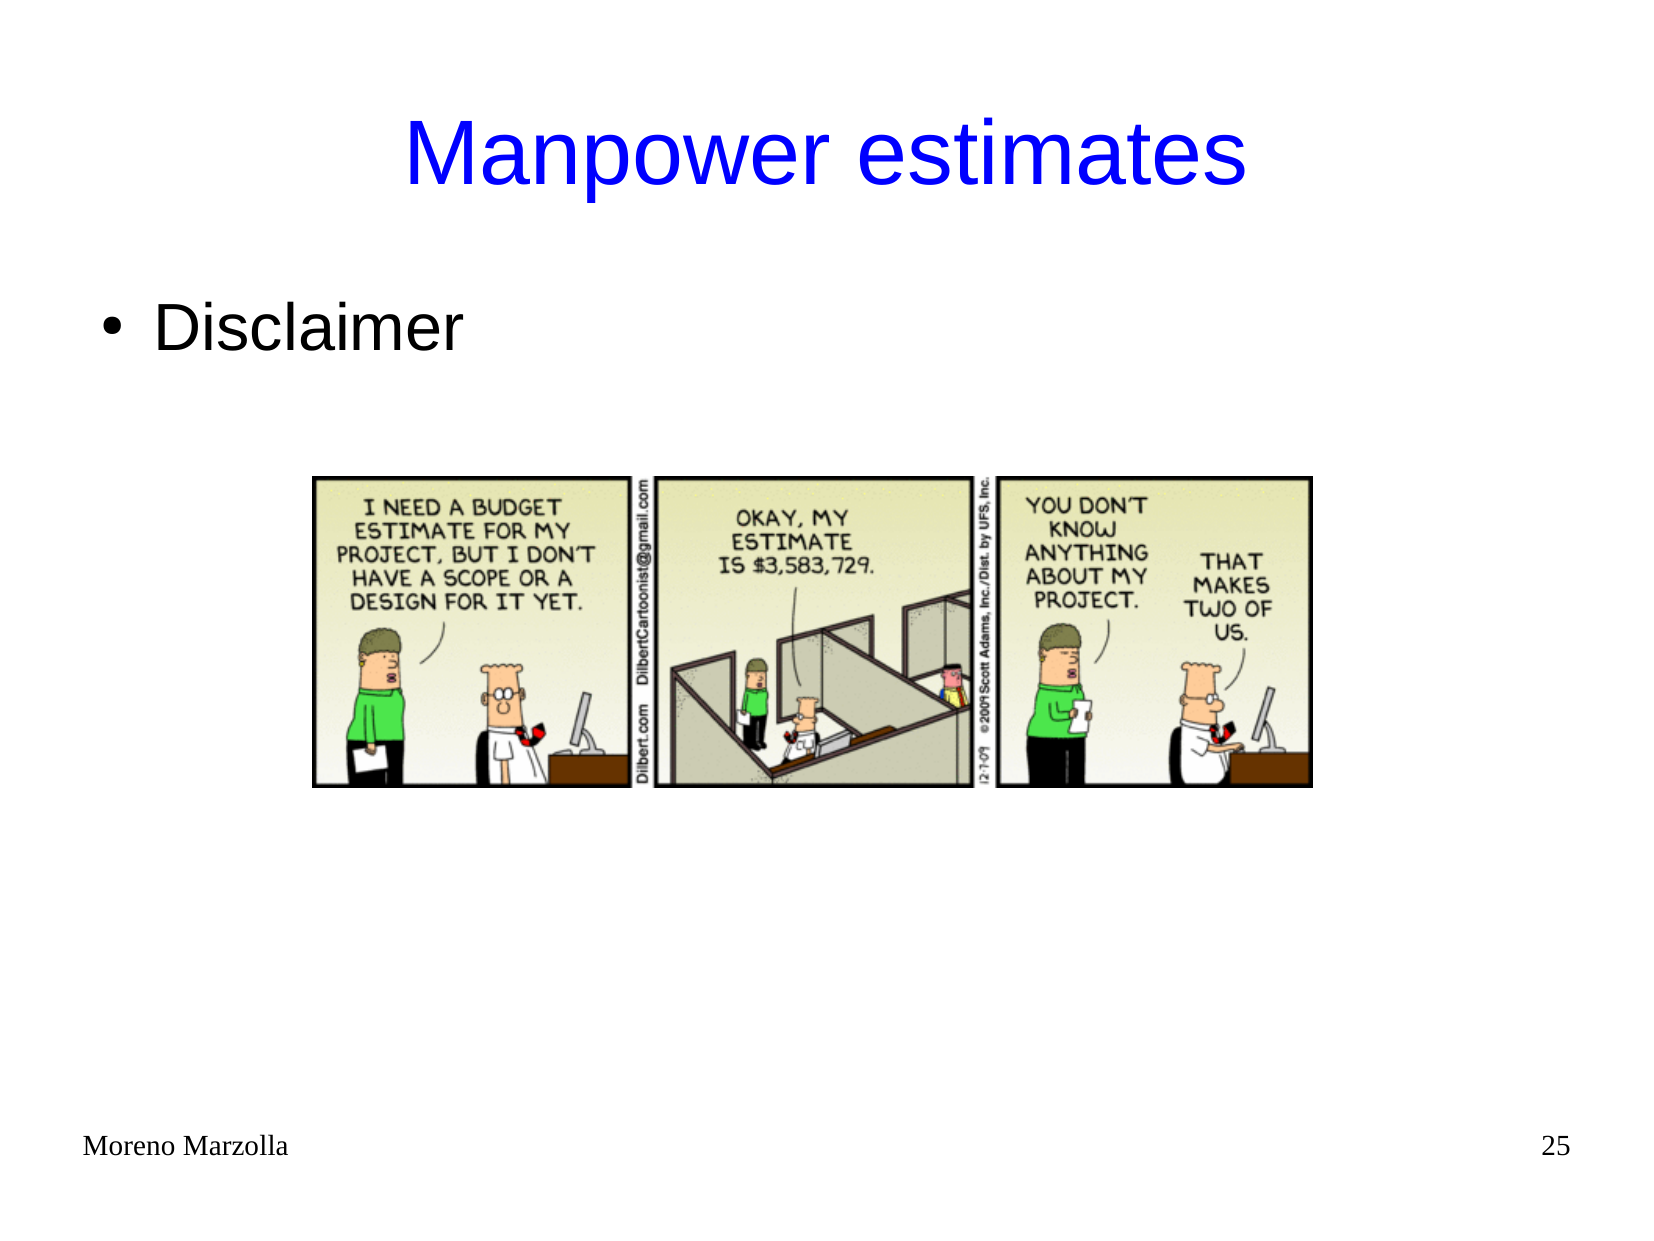

# Manpower estimates
Disclaimer
Moreno Marzolla
25